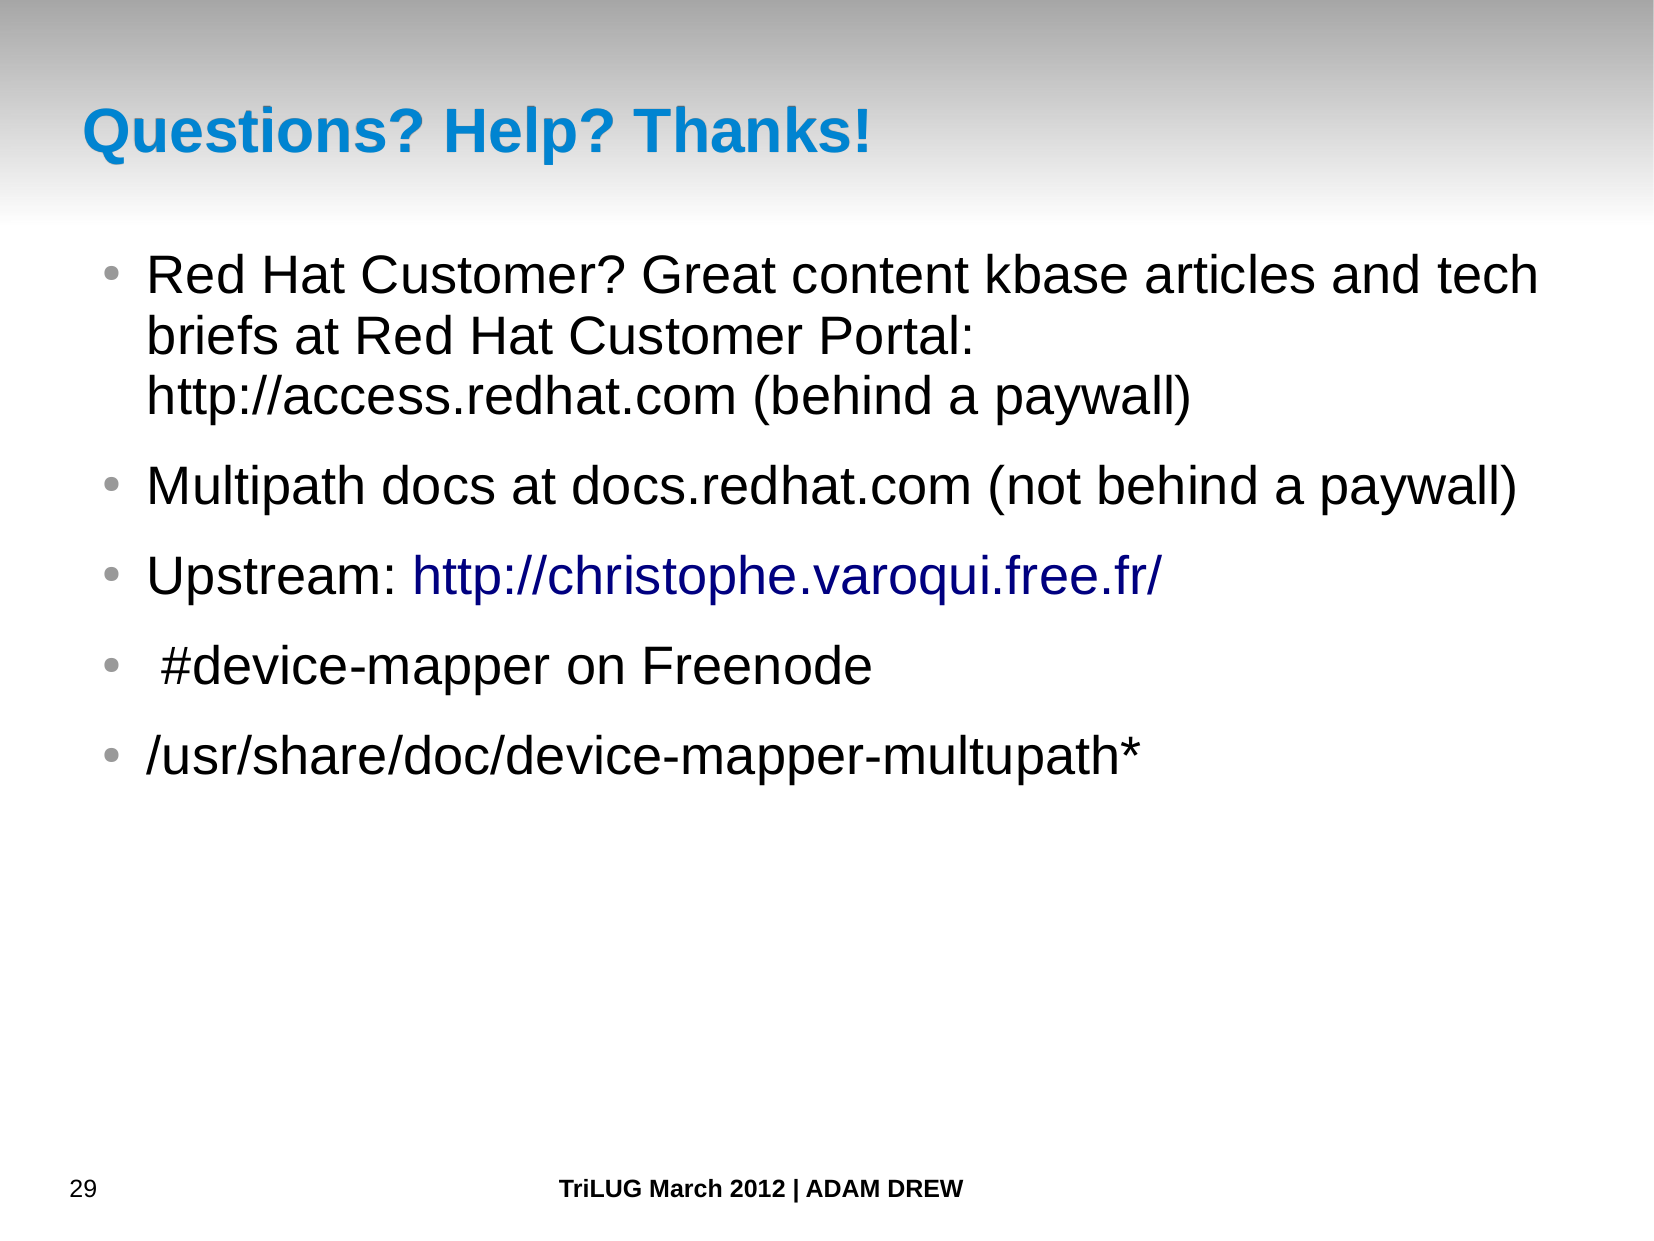

# Questions? Help? Thanks!
Red Hat Customer? Great content kbase articles and tech briefs at Red Hat Customer Portal: http://access.redhat.com (behind a paywall)
Multipath docs at docs.redhat.com (not behind a paywall)
Upstream: http://christophe.varoqui.free.fr/
 #device-mapper on Freenode
/usr/share/doc/device-mapper-multupath*